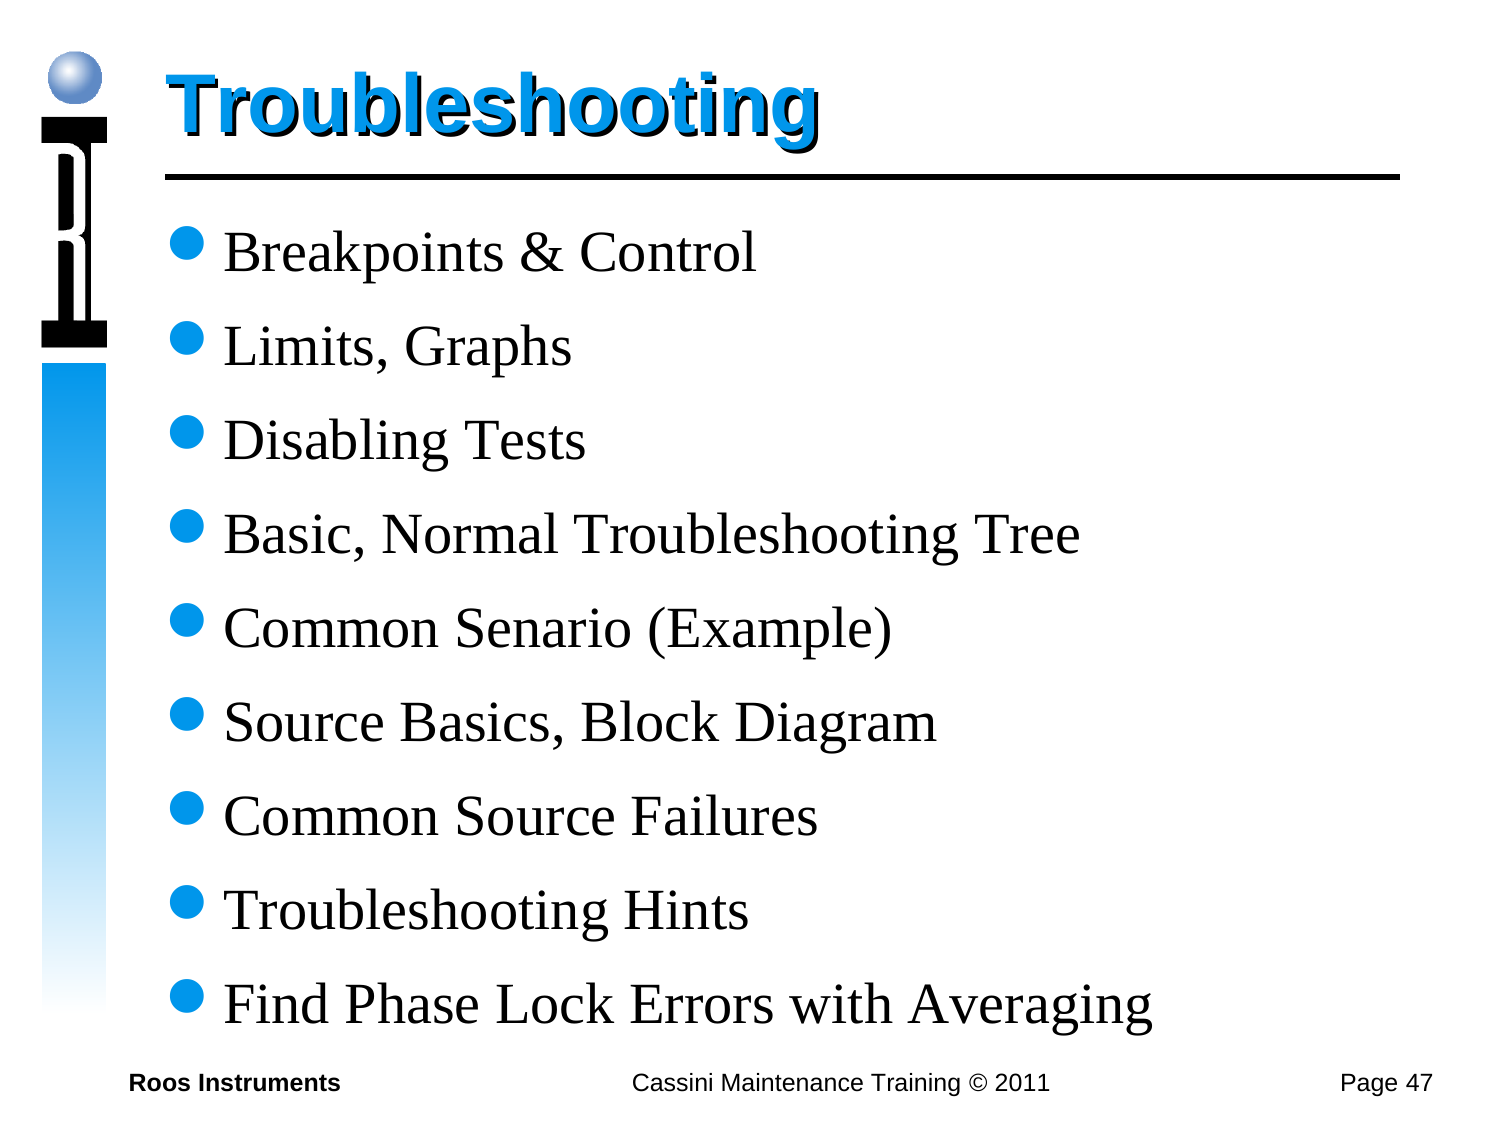

# Troubleshooting
Breakpoints & Control
Limits, Graphs
Disabling Tests
Basic, Normal Troubleshooting Tree
Common Senario (Example)
Source Basics, Block Diagram
Common Source Failures
Troubleshooting Hints
Find Phase Lock Errors with Averaging